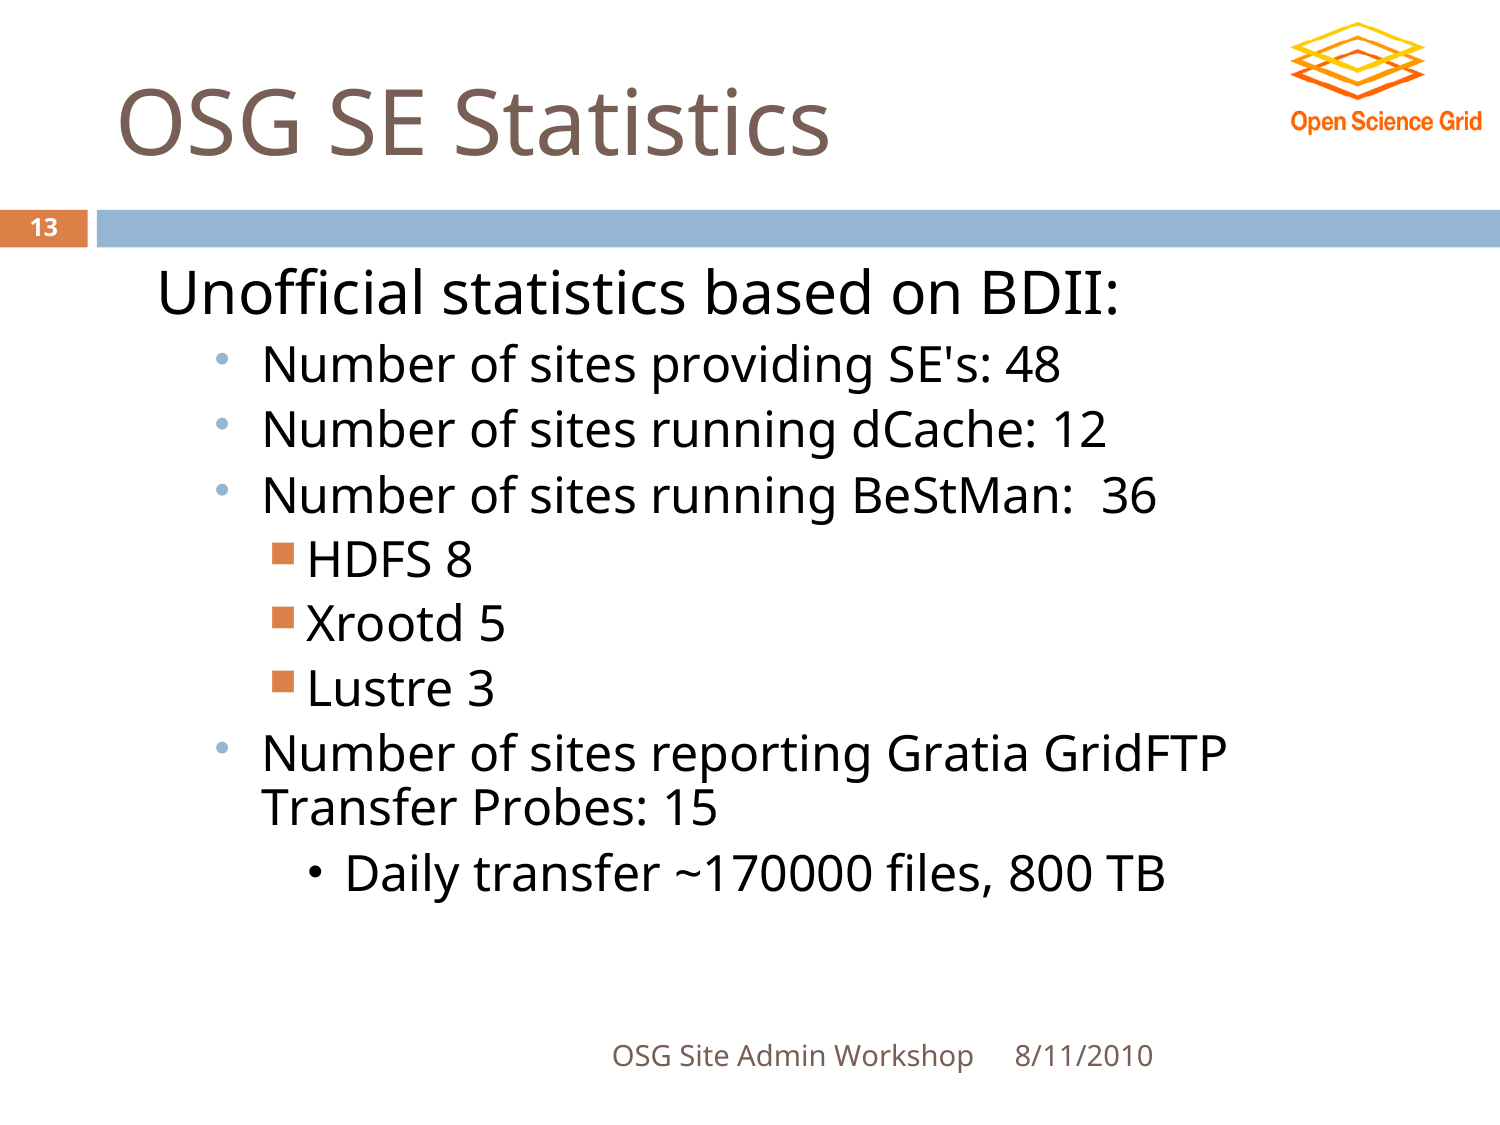

OSG SE Statistics
Unofficial statistics based on BDII:
Number of sites providing SE's: 48
Number of sites running dCache: 12
Number of sites running BeStMan: 36
HDFS 8
Xrootd 5
Lustre 3
Number of sites reporting Gratia GridFTP Transfer Probes: 15
Daily transfer ~170000 files, 800 TB
OSG Site Admin Workshop
8/11/2010